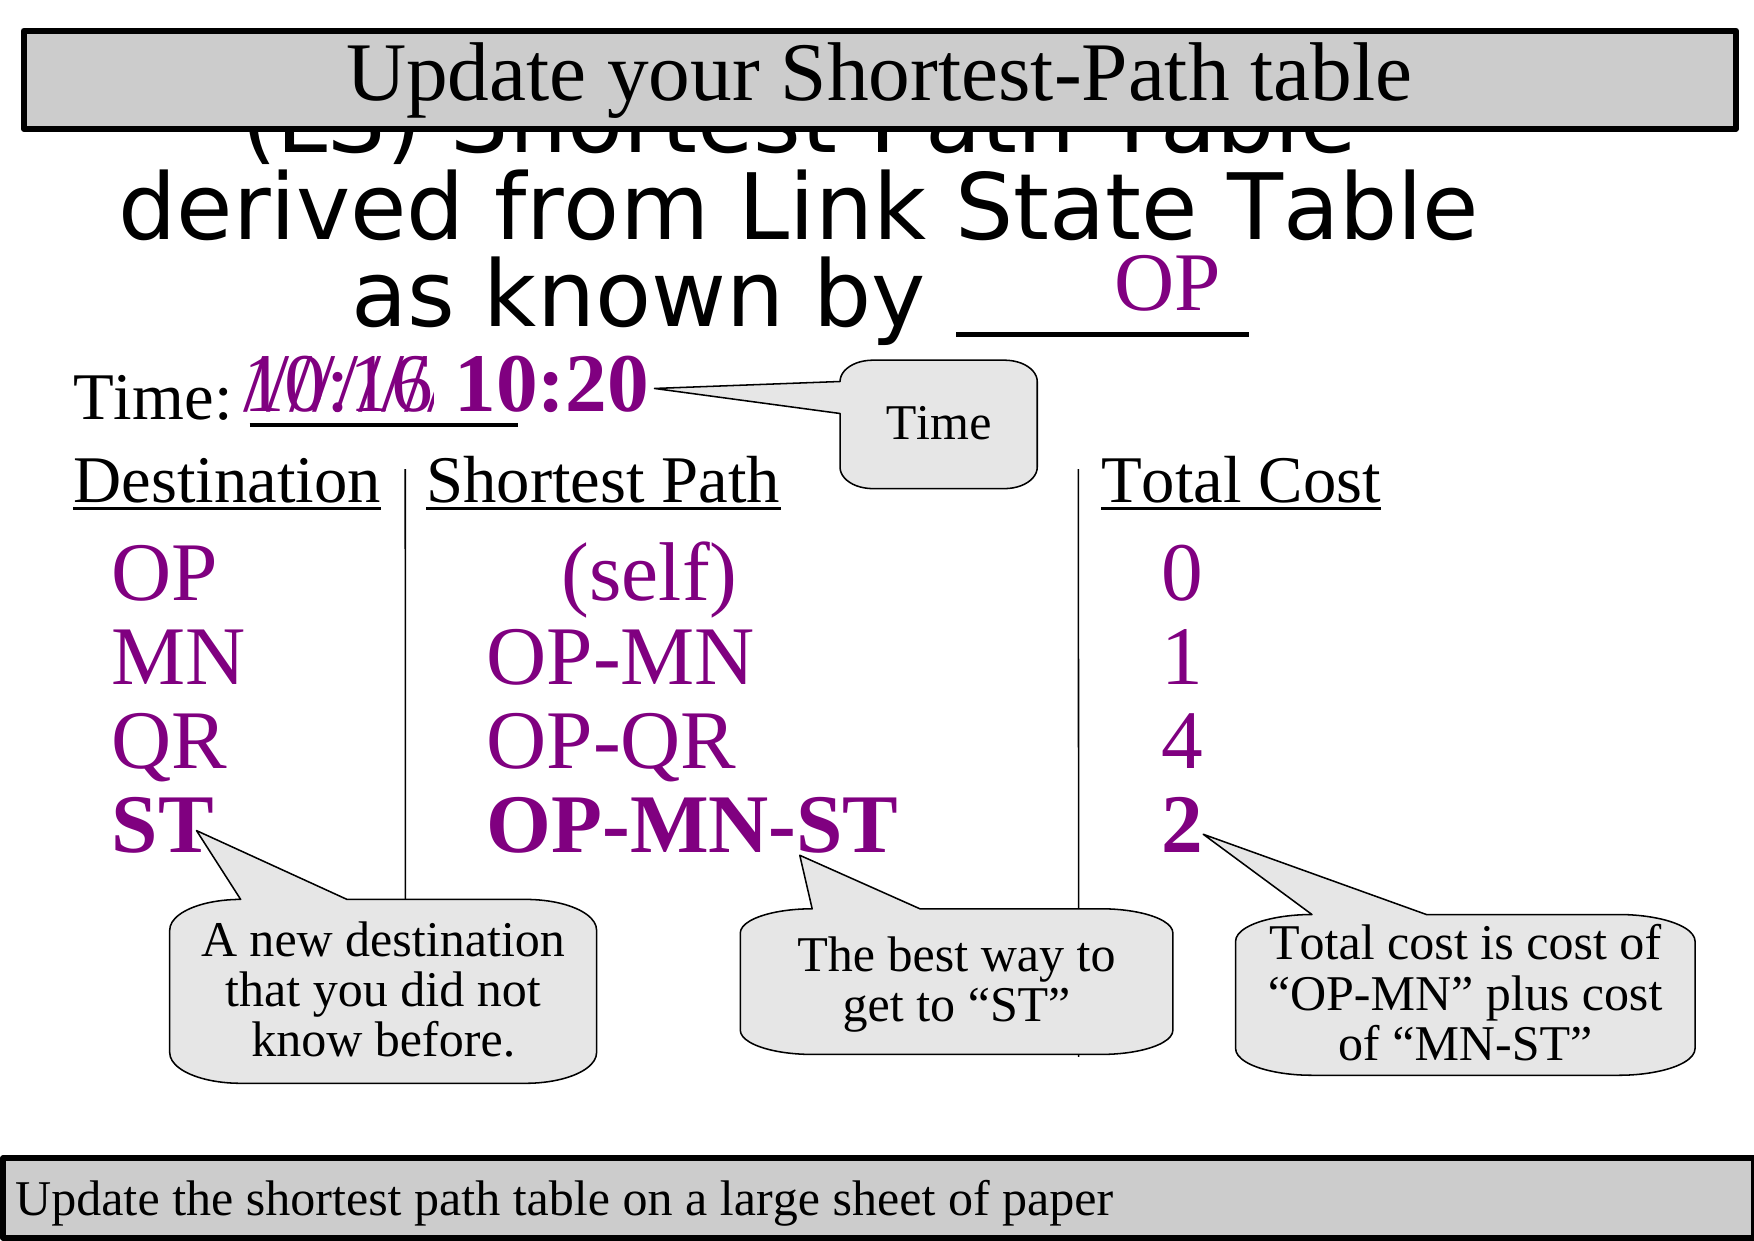

Update your Shortest-Path table
# (LS) Shortest-Path Table derived from Link State Table as known by
OP
10:16 10:20
Time:
Destination	Shortest Path					Total Cost
Time
OP					(self)						0
MN				OP-MN						1
QR				OP-QR						4
ST				OP-MN-ST				2
A new destination that you did not know before.
The best way to get to “ST”
Total cost is cost of “OP-MN” plus cost of “MN-ST”
Update the shortest path table on a large sheet of paper